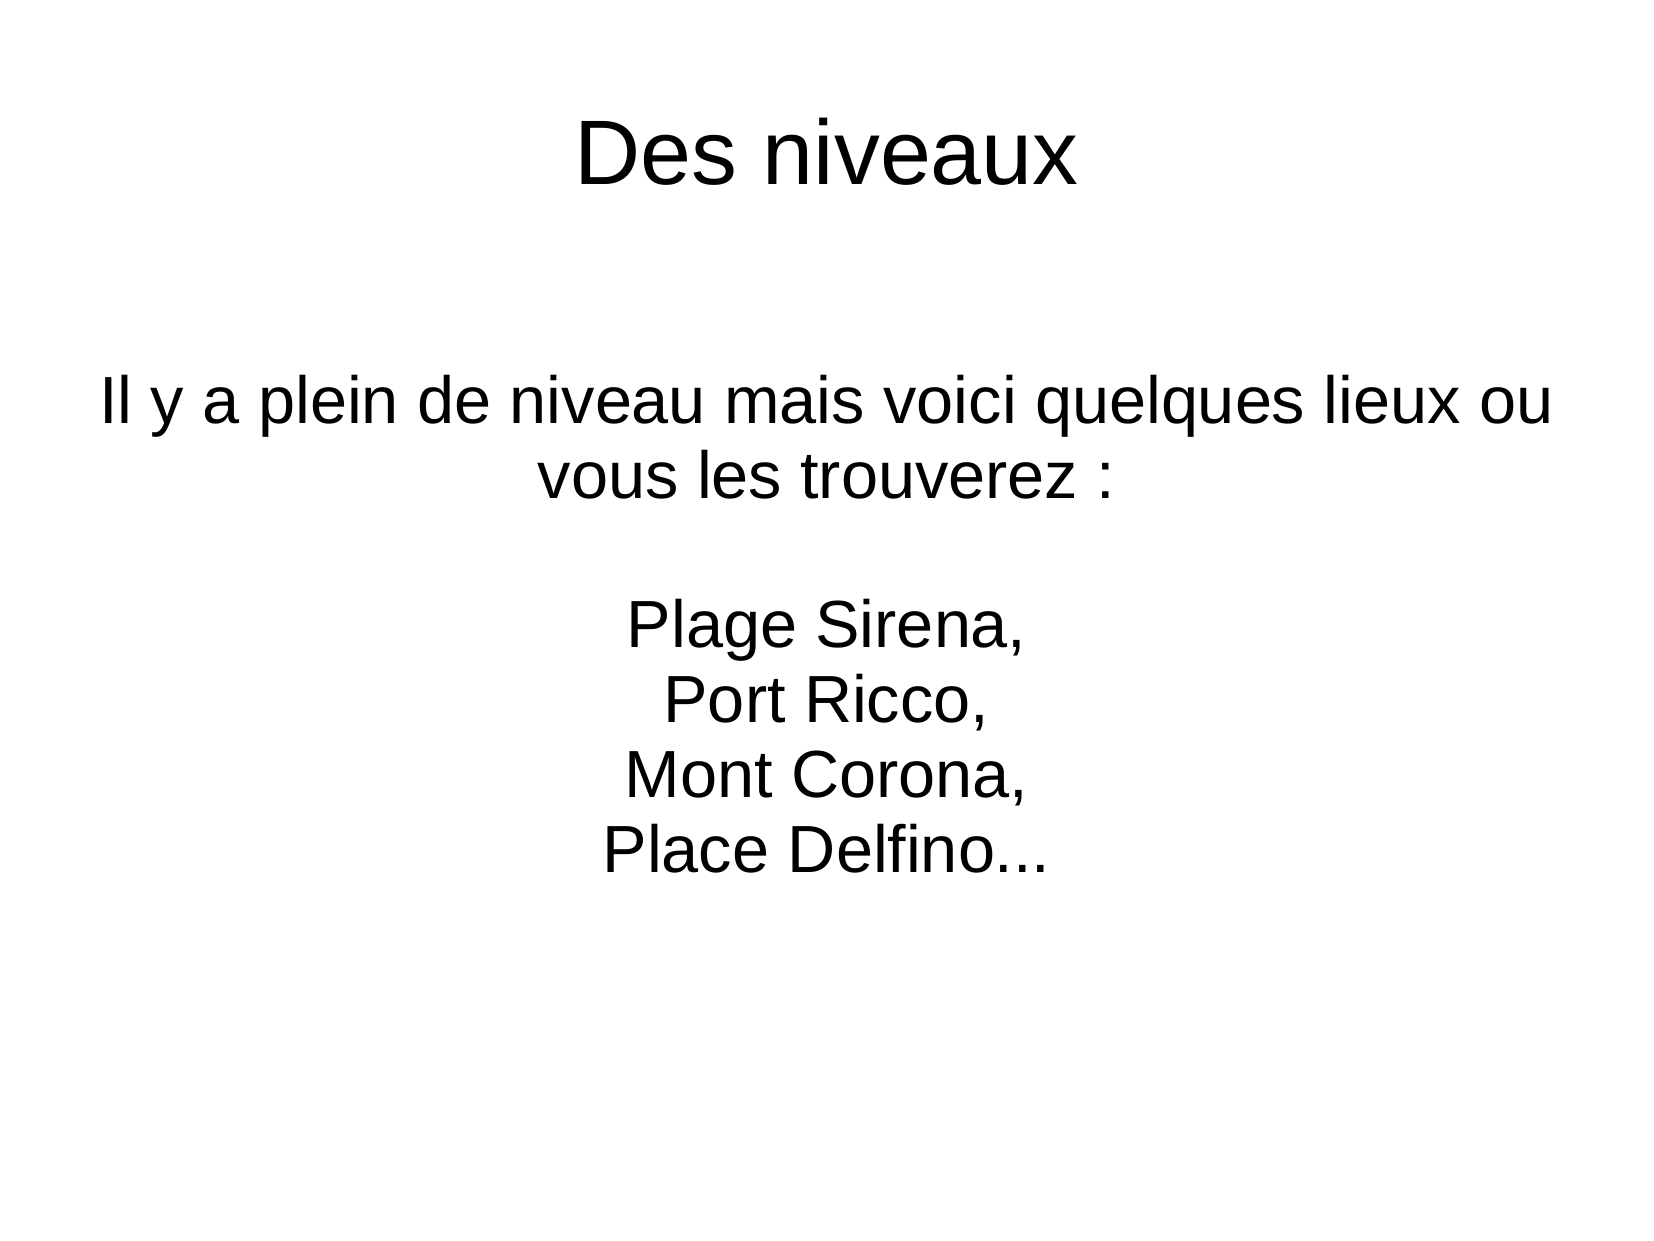

# Des niveaux
Il y a plein de niveau mais voici quelques lieux ou vous les trouverez :
Plage Sirena,
Port Ricco,
Mont Corona,
Place Delfino...